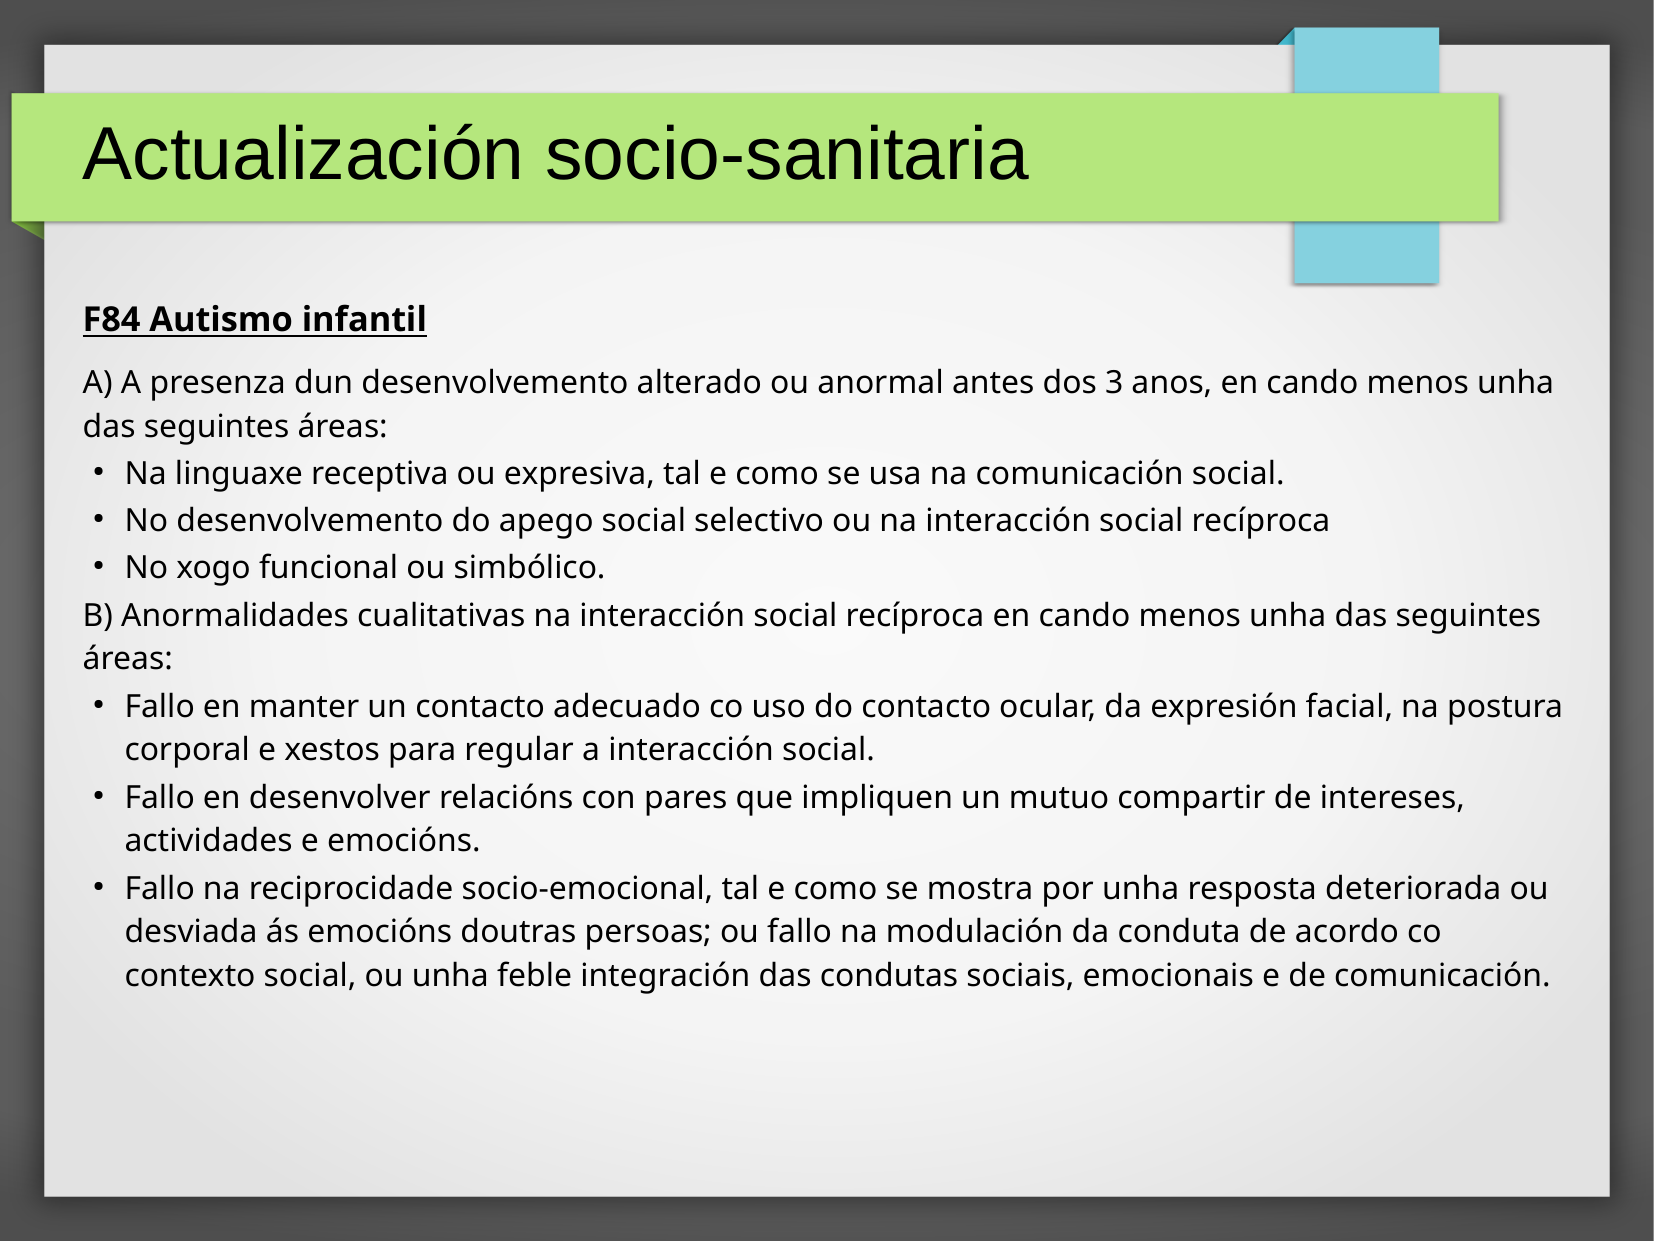

# Actualización socio-sanitaria
F84 Autismo infantil
A) A presenza dun desenvolvemento alterado ou anormal antes dos 3 anos, en cando menos unha das seguintes áreas:
Na linguaxe receptiva ou expresiva, tal e como se usa na comunicación social.
No desenvolvemento do apego social selectivo ou na interacción social recíproca
No xogo funcional ou simbólico.
B) Anormalidades cualitativas na interacción social recíproca en cando menos unha das seguintes áreas:
Fallo en manter un contacto adecuado co uso do contacto ocular, da expresión facial, na postura corporal e xestos para regular a interacción social.
Fallo en desenvolver relacións con pares que impliquen un mutuo compartir de intereses, actividades e emocións.
Fallo na reciprocidade socio-emocional, tal e como se mostra por unha resposta deteriorada ou desviada ás emocións doutras persoas; ou fallo na modulación da conduta de acordo co contexto social, ou unha feble integración das condutas sociais, emocionais e de comunicación.